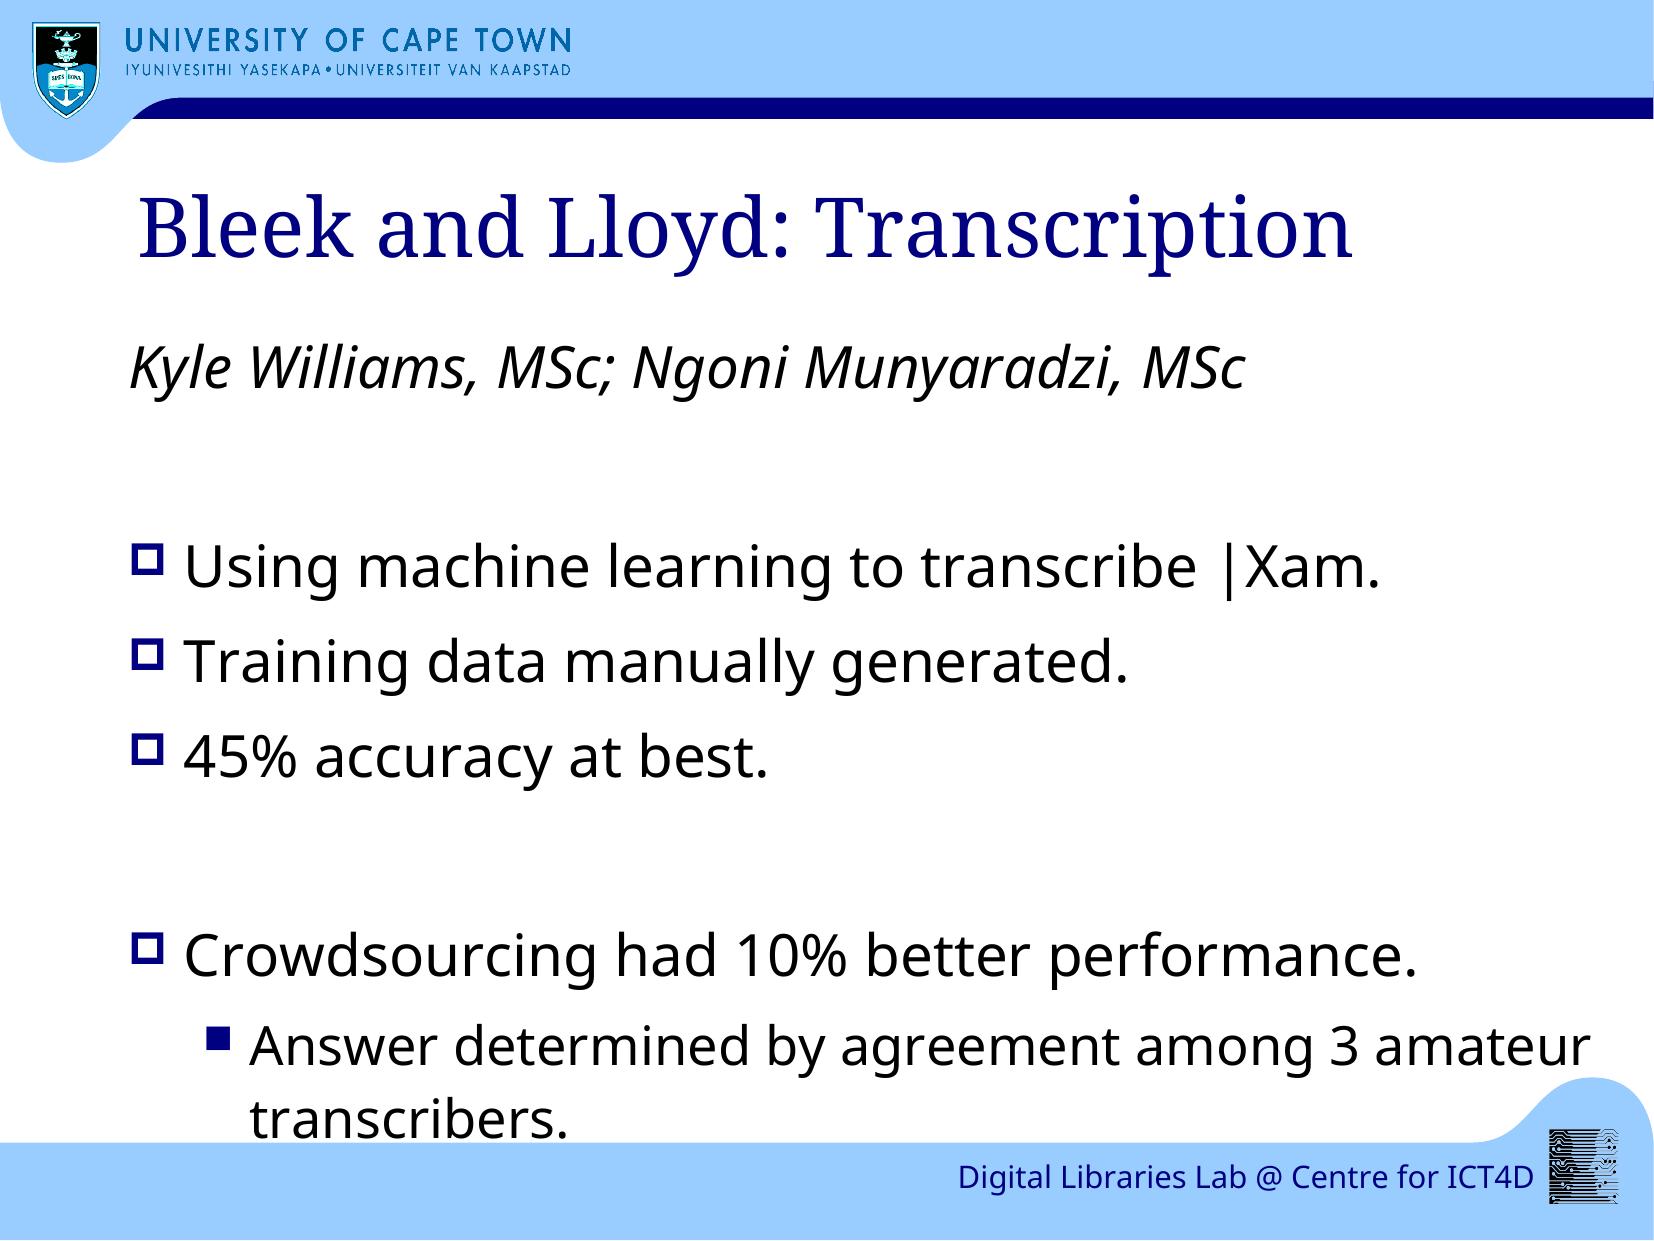

# Bleek and Lloyd: Transcription
Kyle Williams, MSc; Ngoni Munyaradzi, MSc
Using machine learning to transcribe |Xam.
Training data manually generated.
45% accuracy at best.
Crowdsourcing had 10% better performance.
Answer determined by agreement among 3 amateur transcribers.